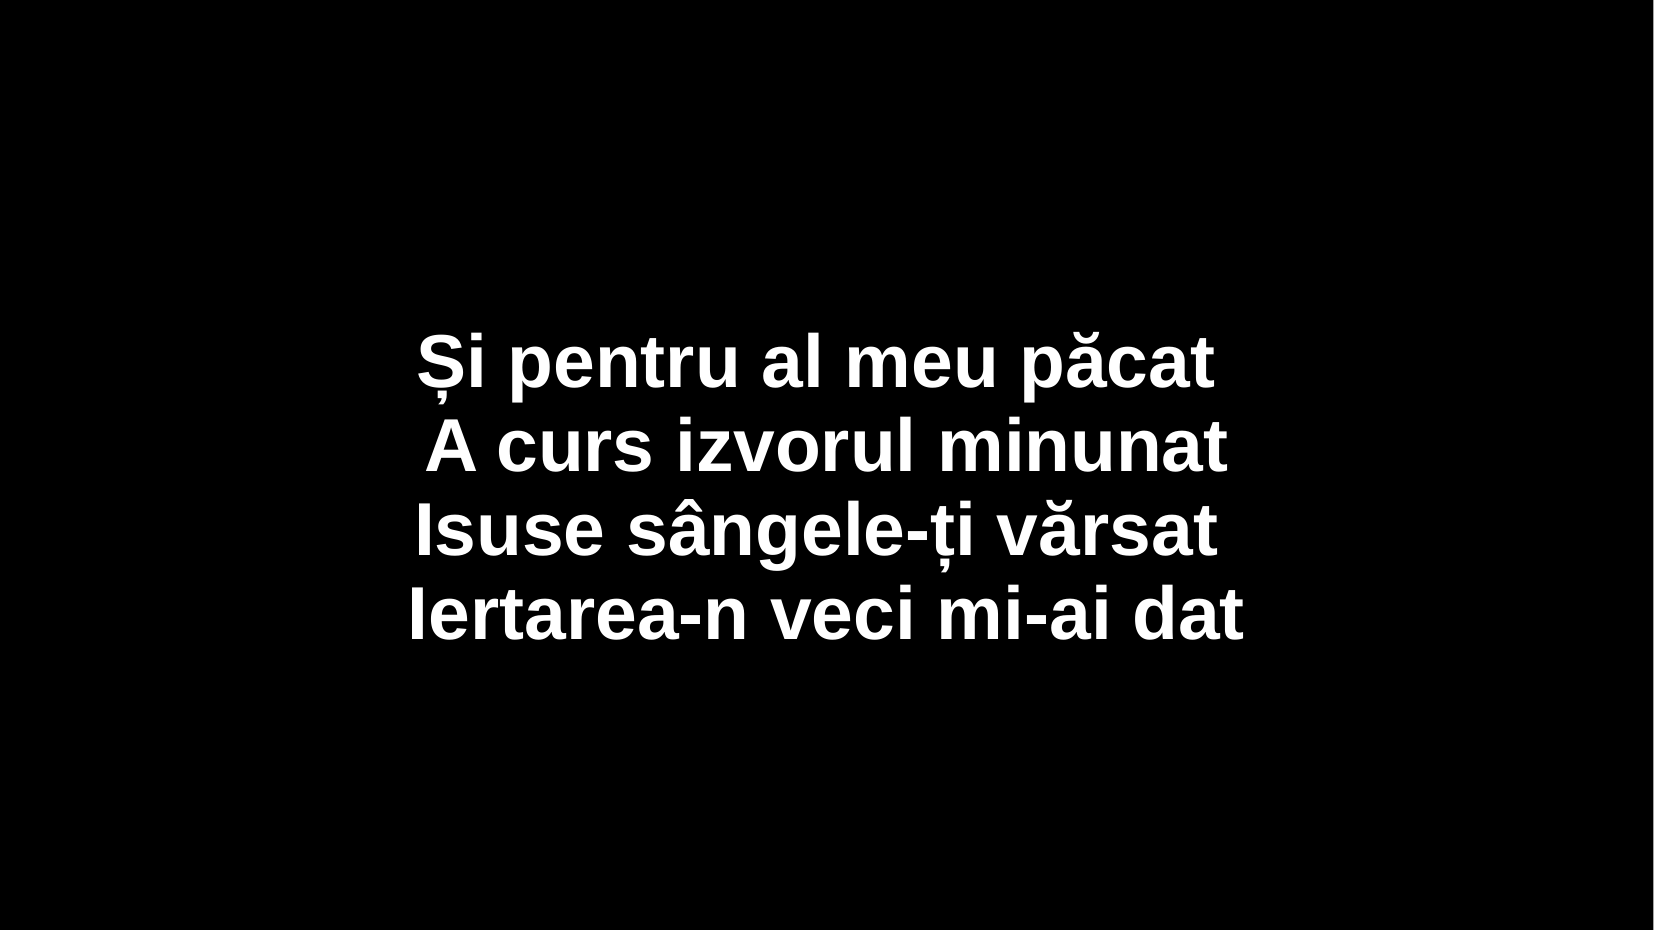

Și pentru al meu păcat
A curs izvorul minunat
Isuse sângele-ți vărsat
Iertarea-n veci mi-ai dat